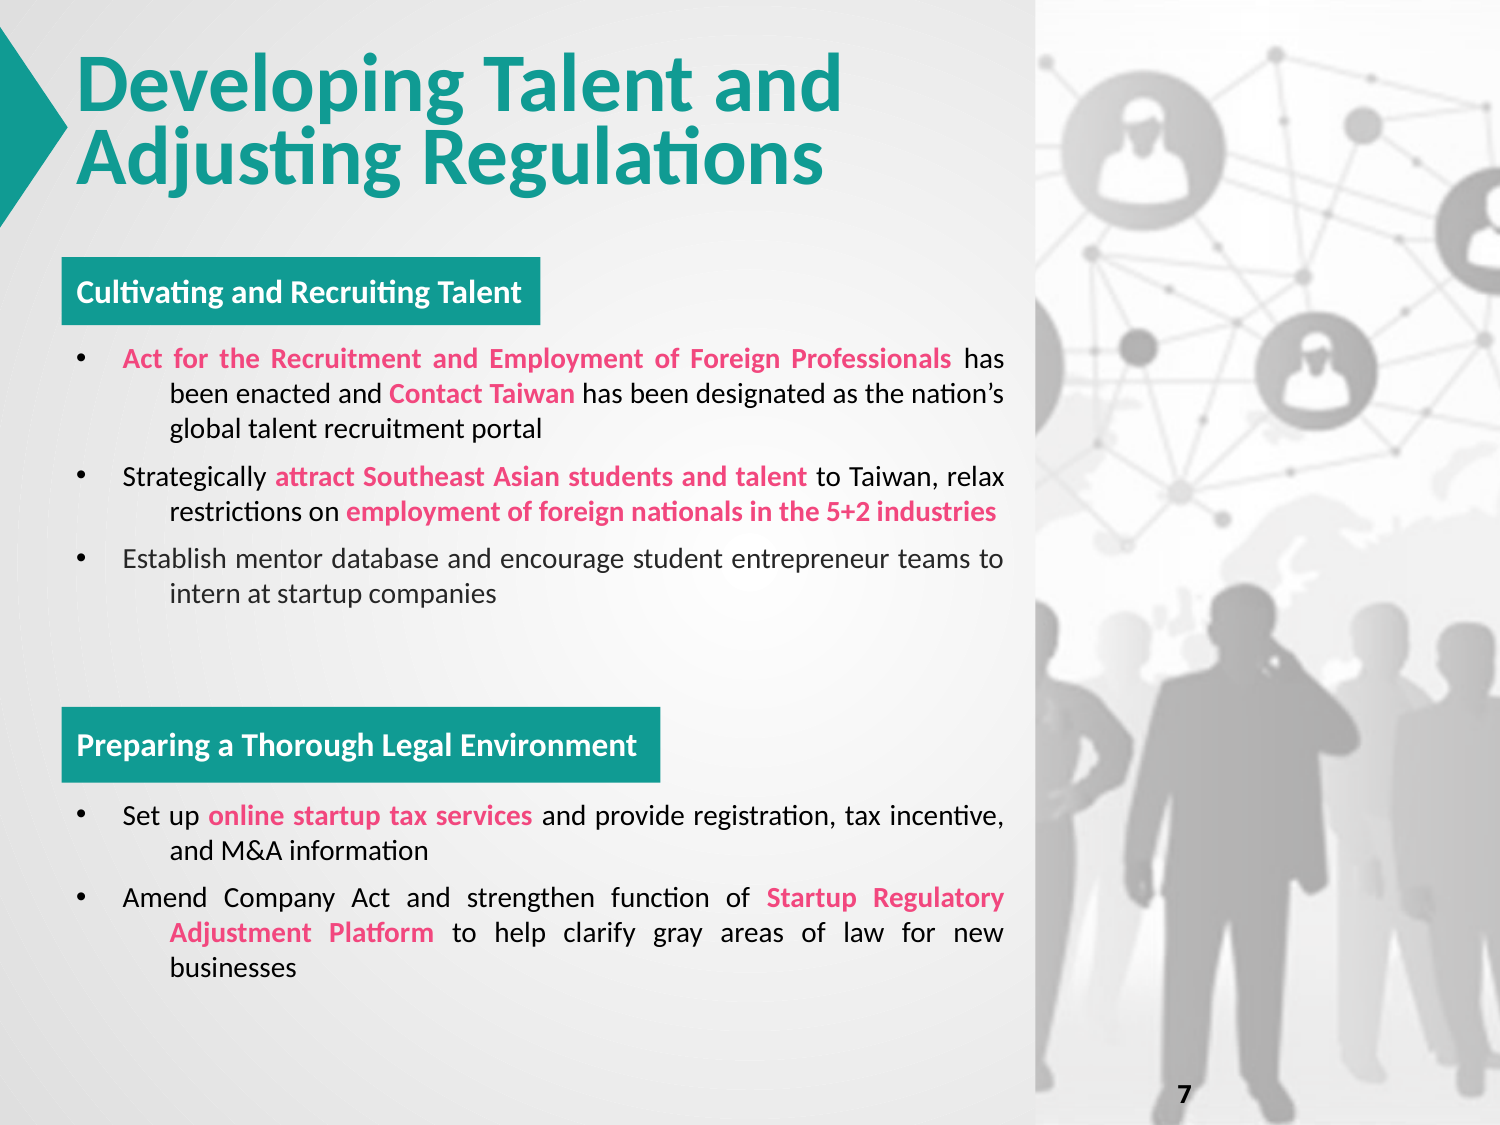

Developing Talent and Adjusting Regulations
Cultivating and Recruiting Talent
Act for the Recruitment and Employment of Foreign Professionals has been enacted and Contact Taiwan has been designated as the nation’s global talent recruitment portal
Strategically attract Southeast Asian students and talent to Taiwan, relax restrictions on employment of foreign nationals in the 5+2 industries
Establish mentor database and encourage student entrepreneur teams to intern at startup companies
Preparing a Thorough Legal Environment
Set up online startup tax services and provide registration, tax incentive, and M&A information
Amend Company Act and strengthen function of Startup Regulatory Adjustment Platform to help clarify gray areas of law for new businesses